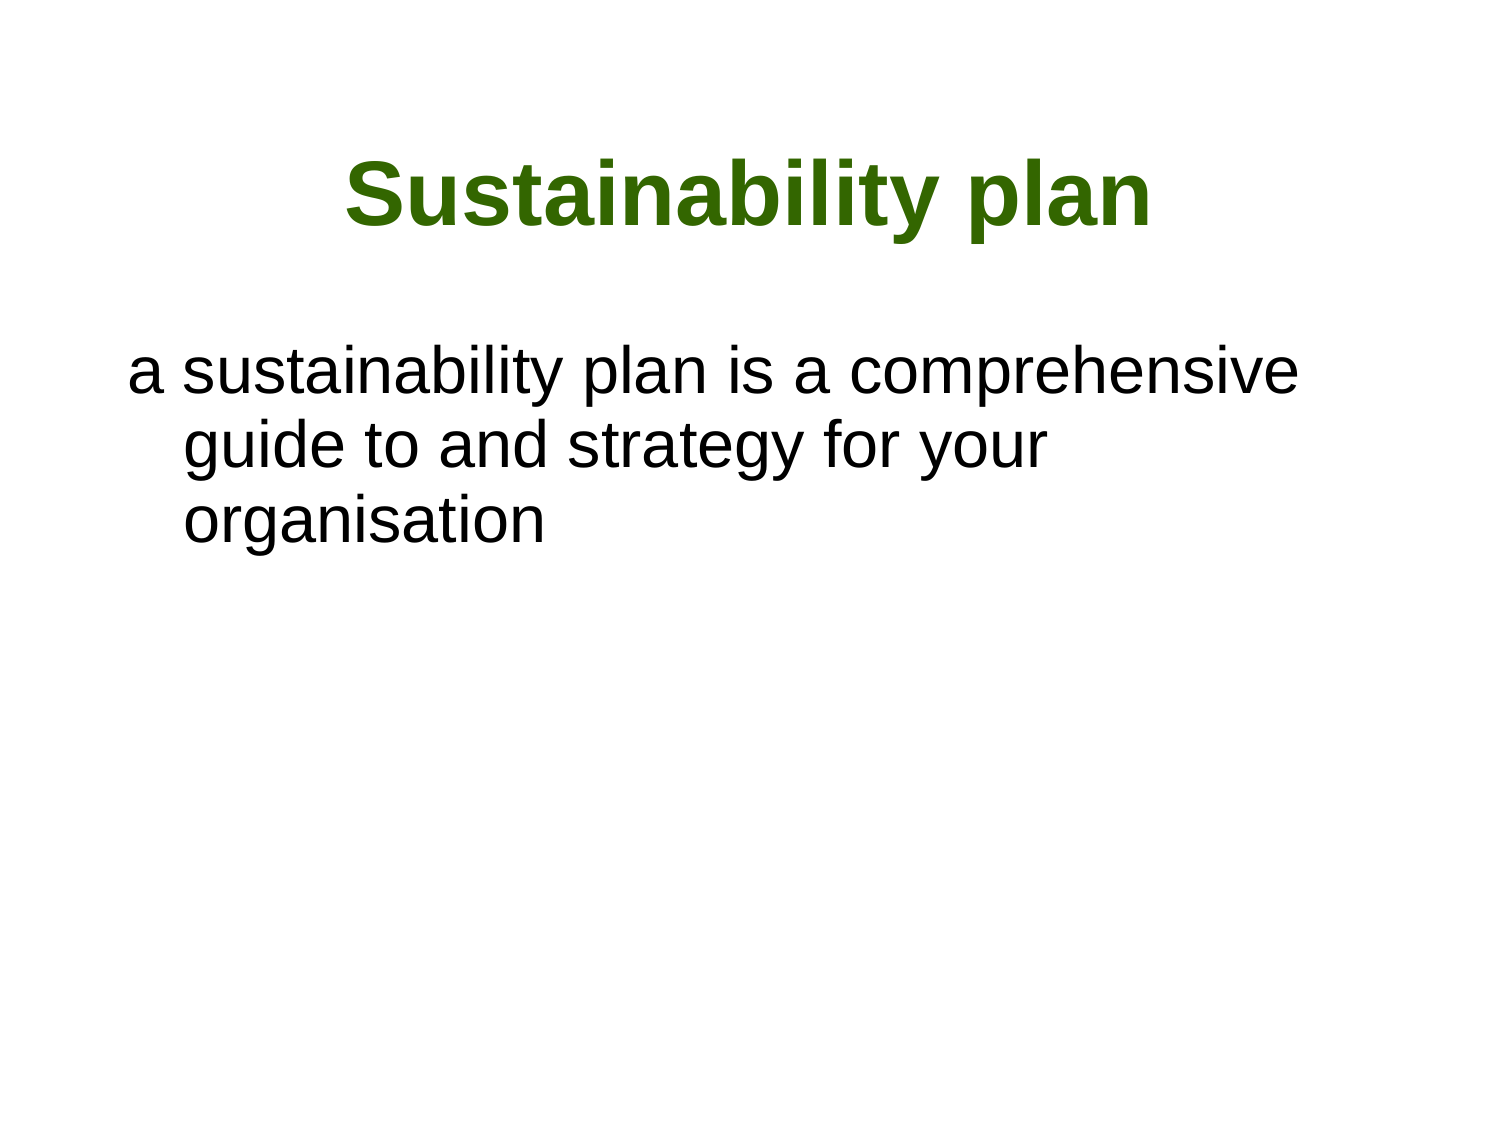

# Sustainability plan
a sustainability plan is a comprehensive guide to and strategy for your organisation